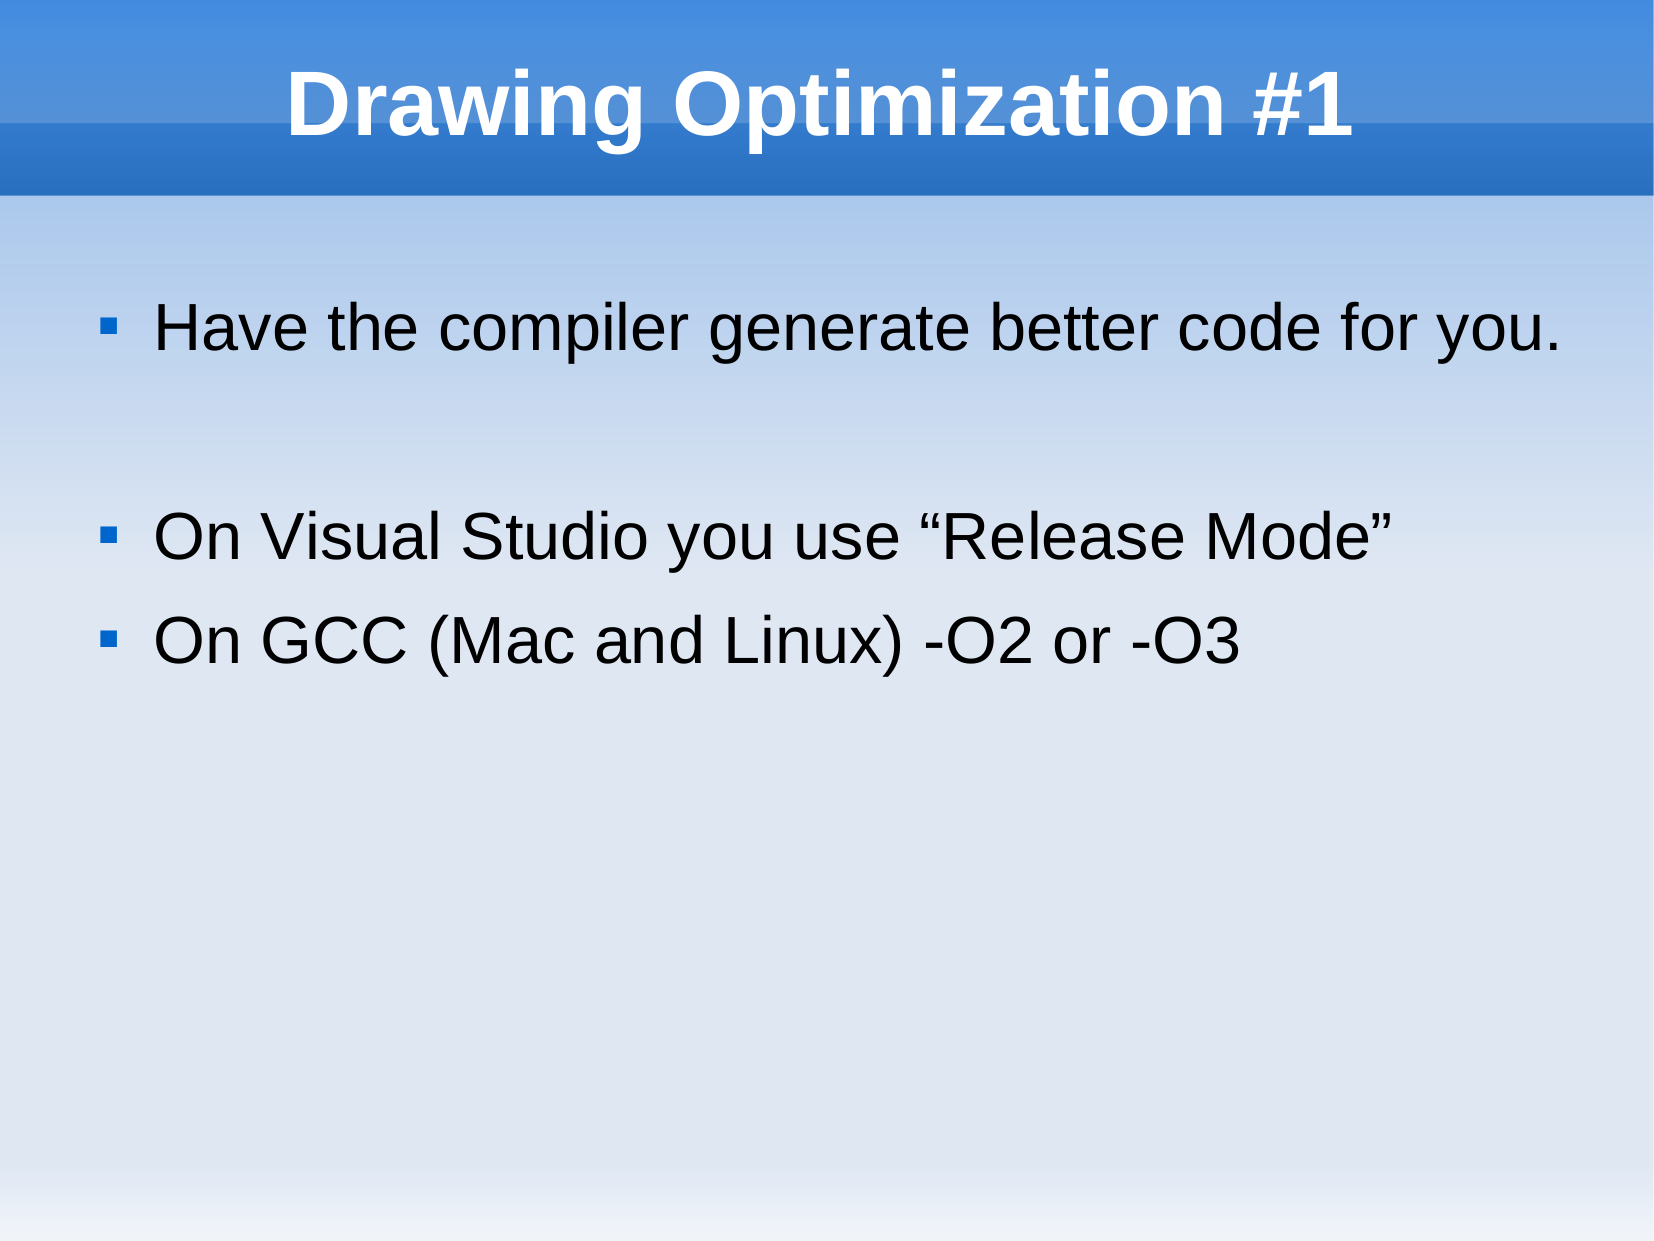

# Drawing Optimization #1
Have the compiler generate better code for you.
On Visual Studio you use “Release Mode”
On GCC (Mac and Linux) -O2 or -O3